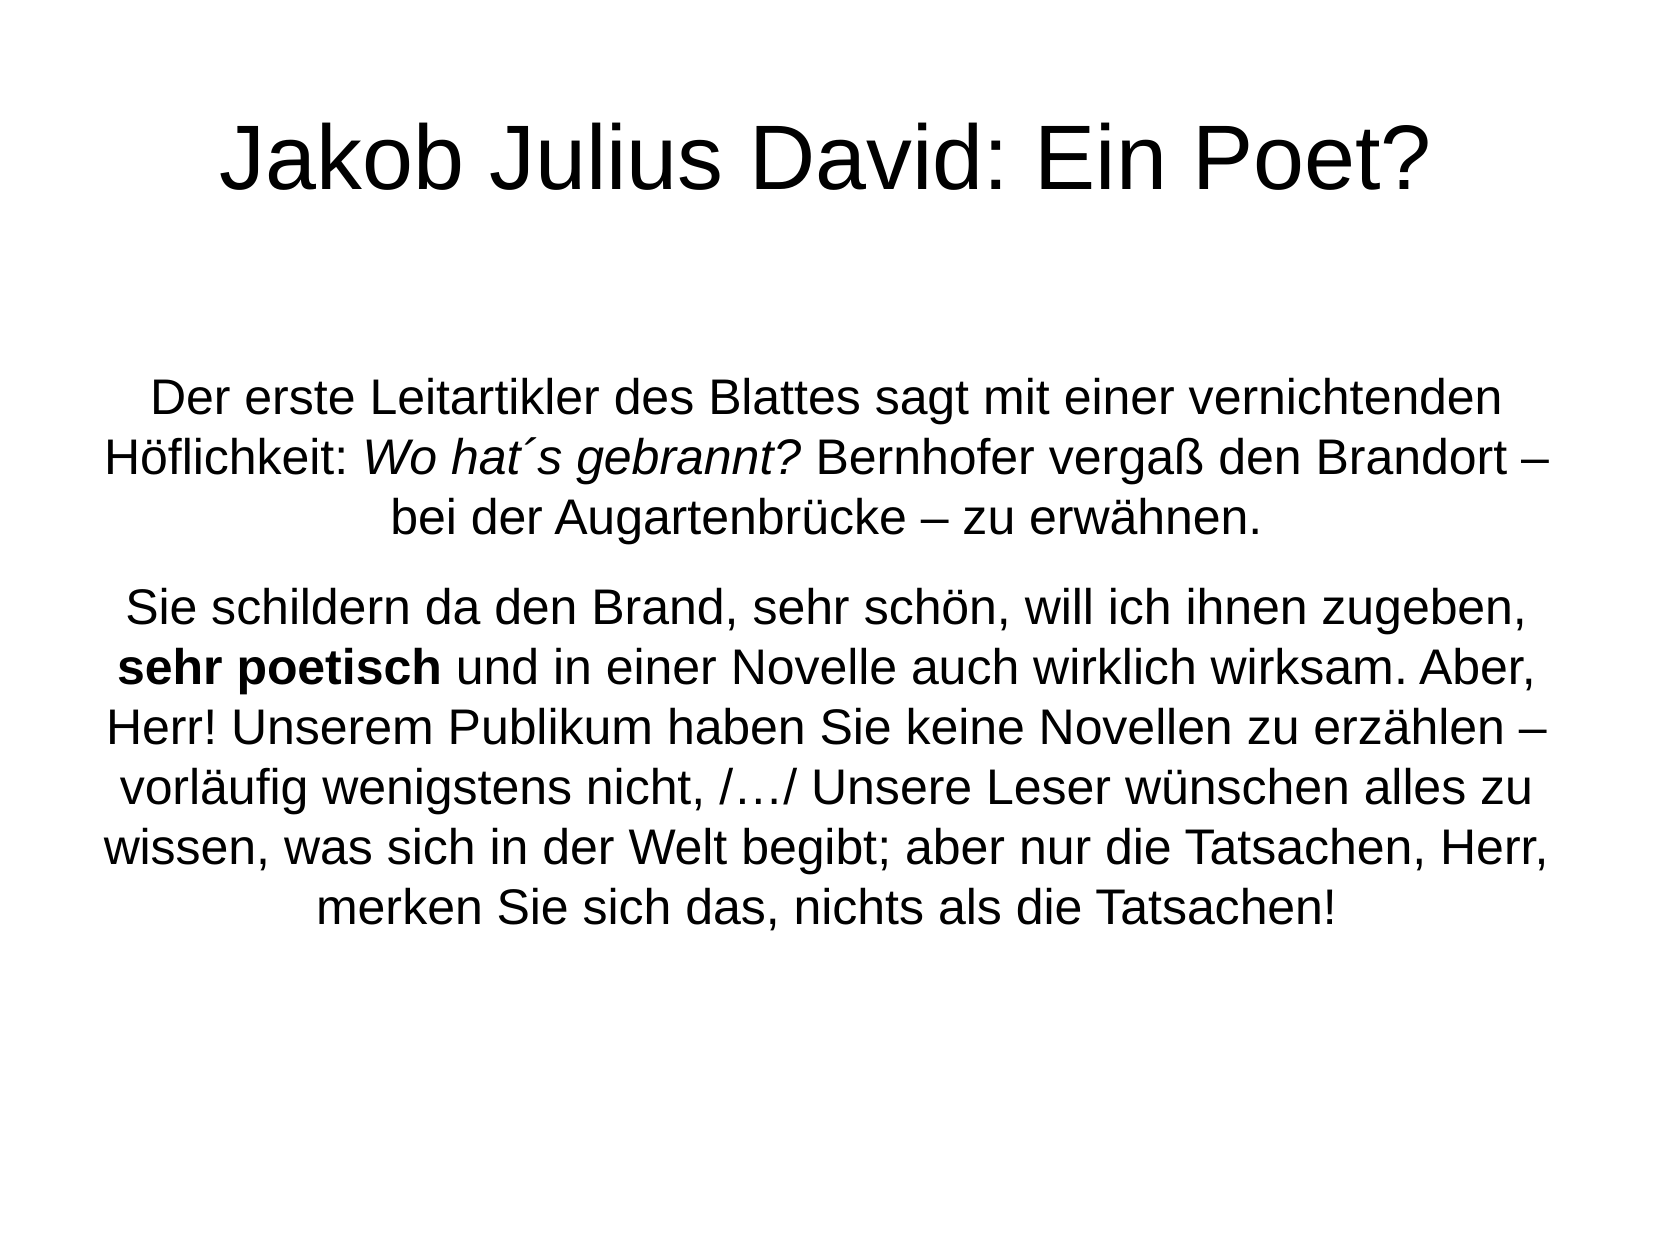

# Jakob Julius David: Ein Poet?
Der erste Leitartikler des Blattes sagt mit einer vernichtenden Höflichkeit: Wo hat´s gebrannt? Bernhofer vergaß den Brandort – bei der Augartenbrücke – zu erwähnen.
Sie schildern da den Brand, sehr schön, will ich ihnen zugeben, sehr poetisch und in einer Novelle auch wirklich wirksam. Aber, Herr! Unserem Publikum haben Sie keine Novellen zu erzählen – vorläufig wenigstens nicht, /…/ Unsere Leser wünschen alles zu wissen, was sich in der Welt begibt; aber nur die Tatsachen, Herr, merken Sie sich das, nichts als die Tatsachen!